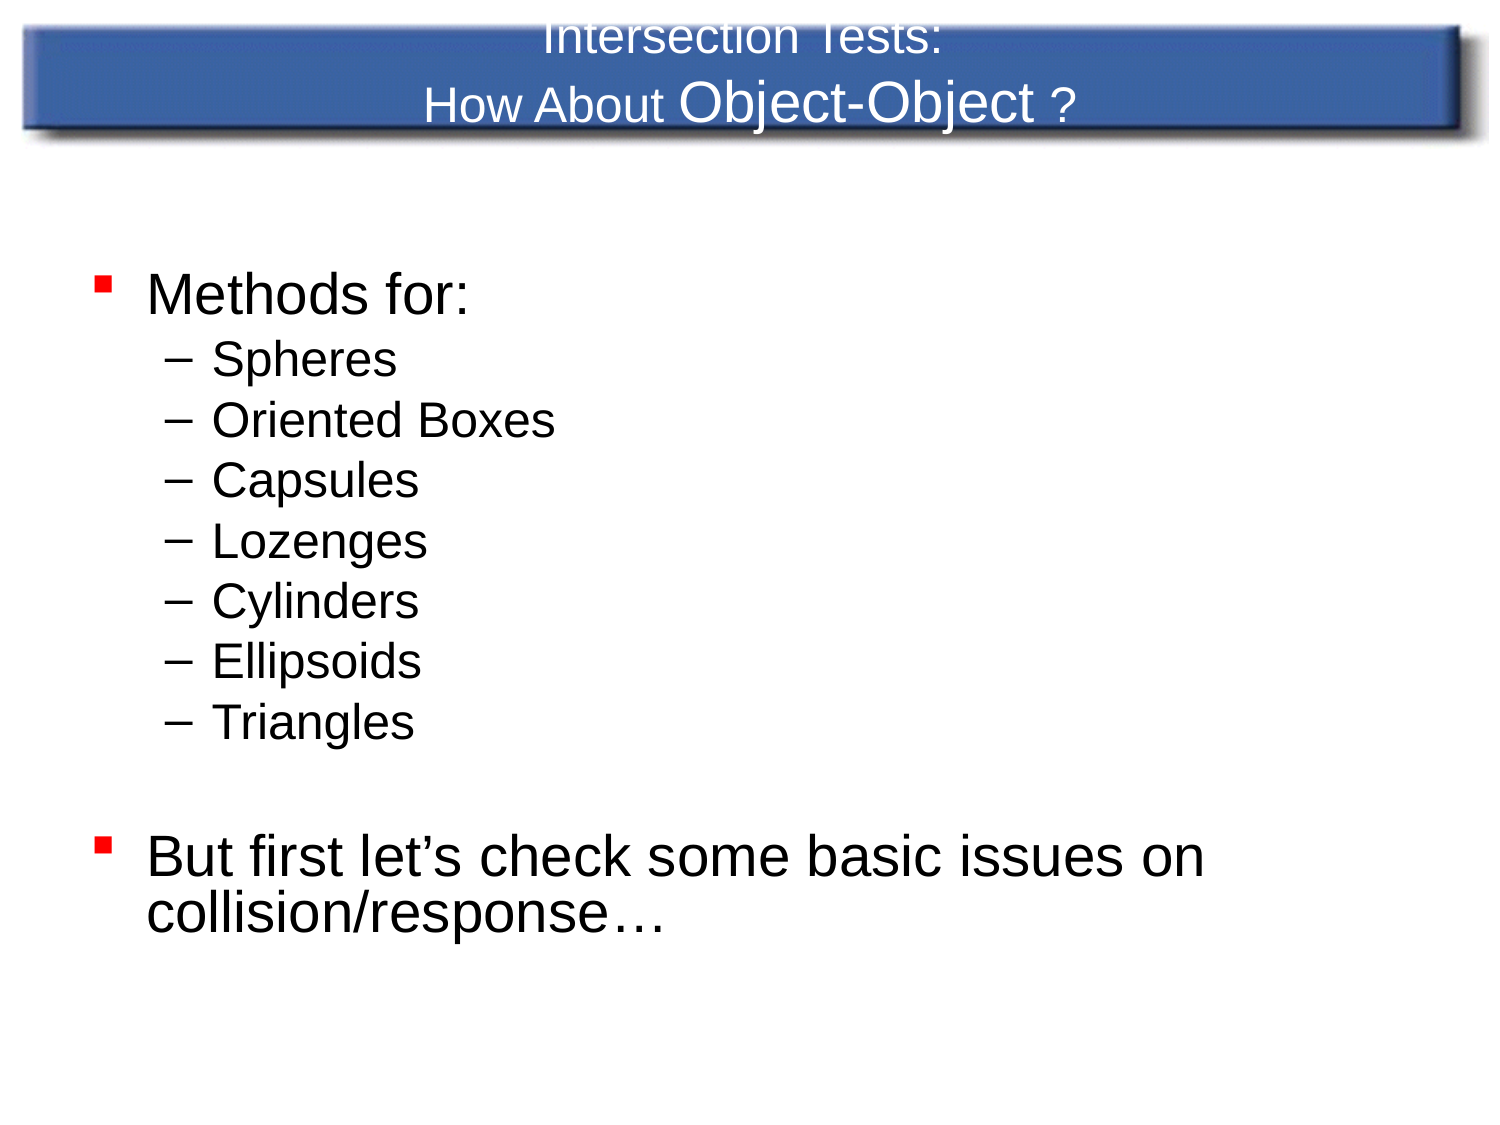

# Intersection Tests: How About Object-Object ?
Methods for:
Spheres
Oriented Boxes
Capsules
Lozenges
Cylinders
Ellipsoids
Triangles
But first let’s check some basic issues on collision/response…